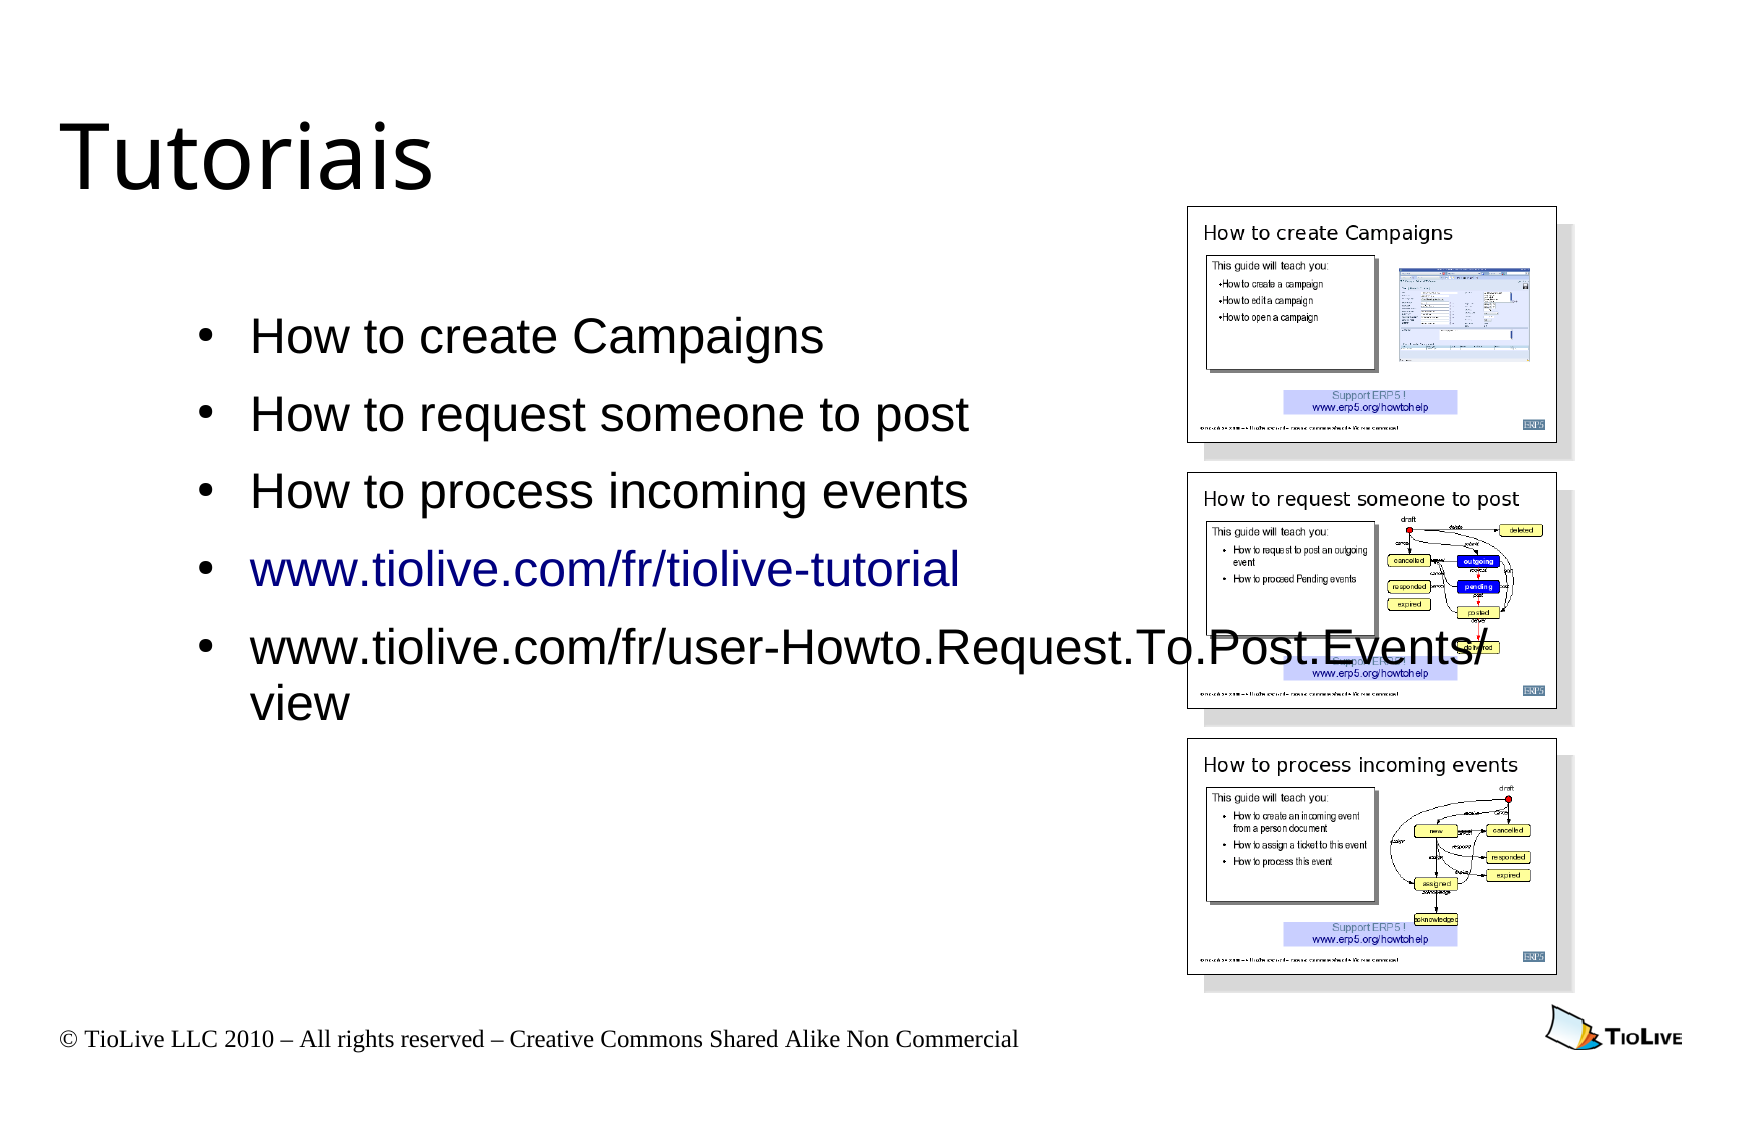

# Tutoriais
How to create Campaigns
How to request someone to post
How to process incoming events
www.tiolive.com/fr/tiolive-tutorial
www.tiolive.com/fr/user-Howto.Request.To.Post.Events/view